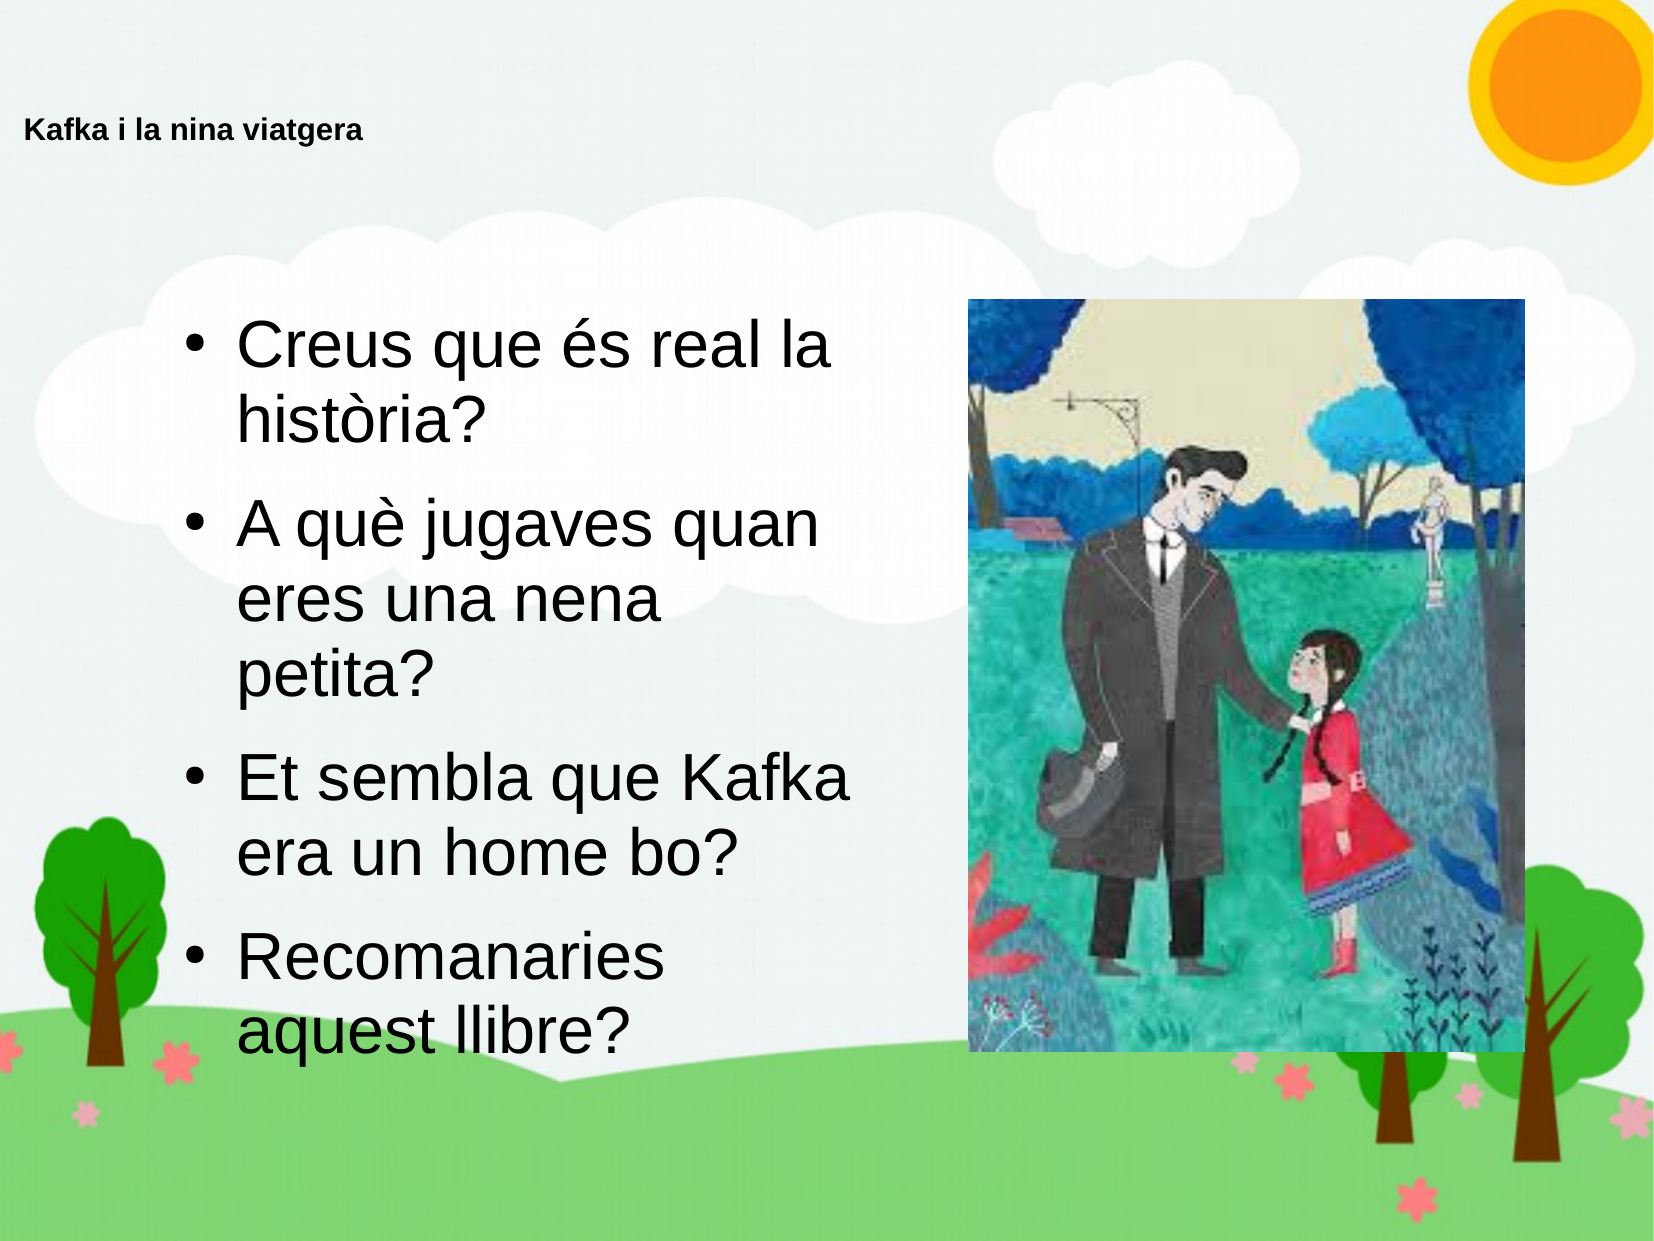

# Kafka i la nina viatgera
Creus que és real la història?
A què jugaves quan eres una nena petita?
Et sembla que Kafka era un home bo?
Recomanaries aquest llibre?